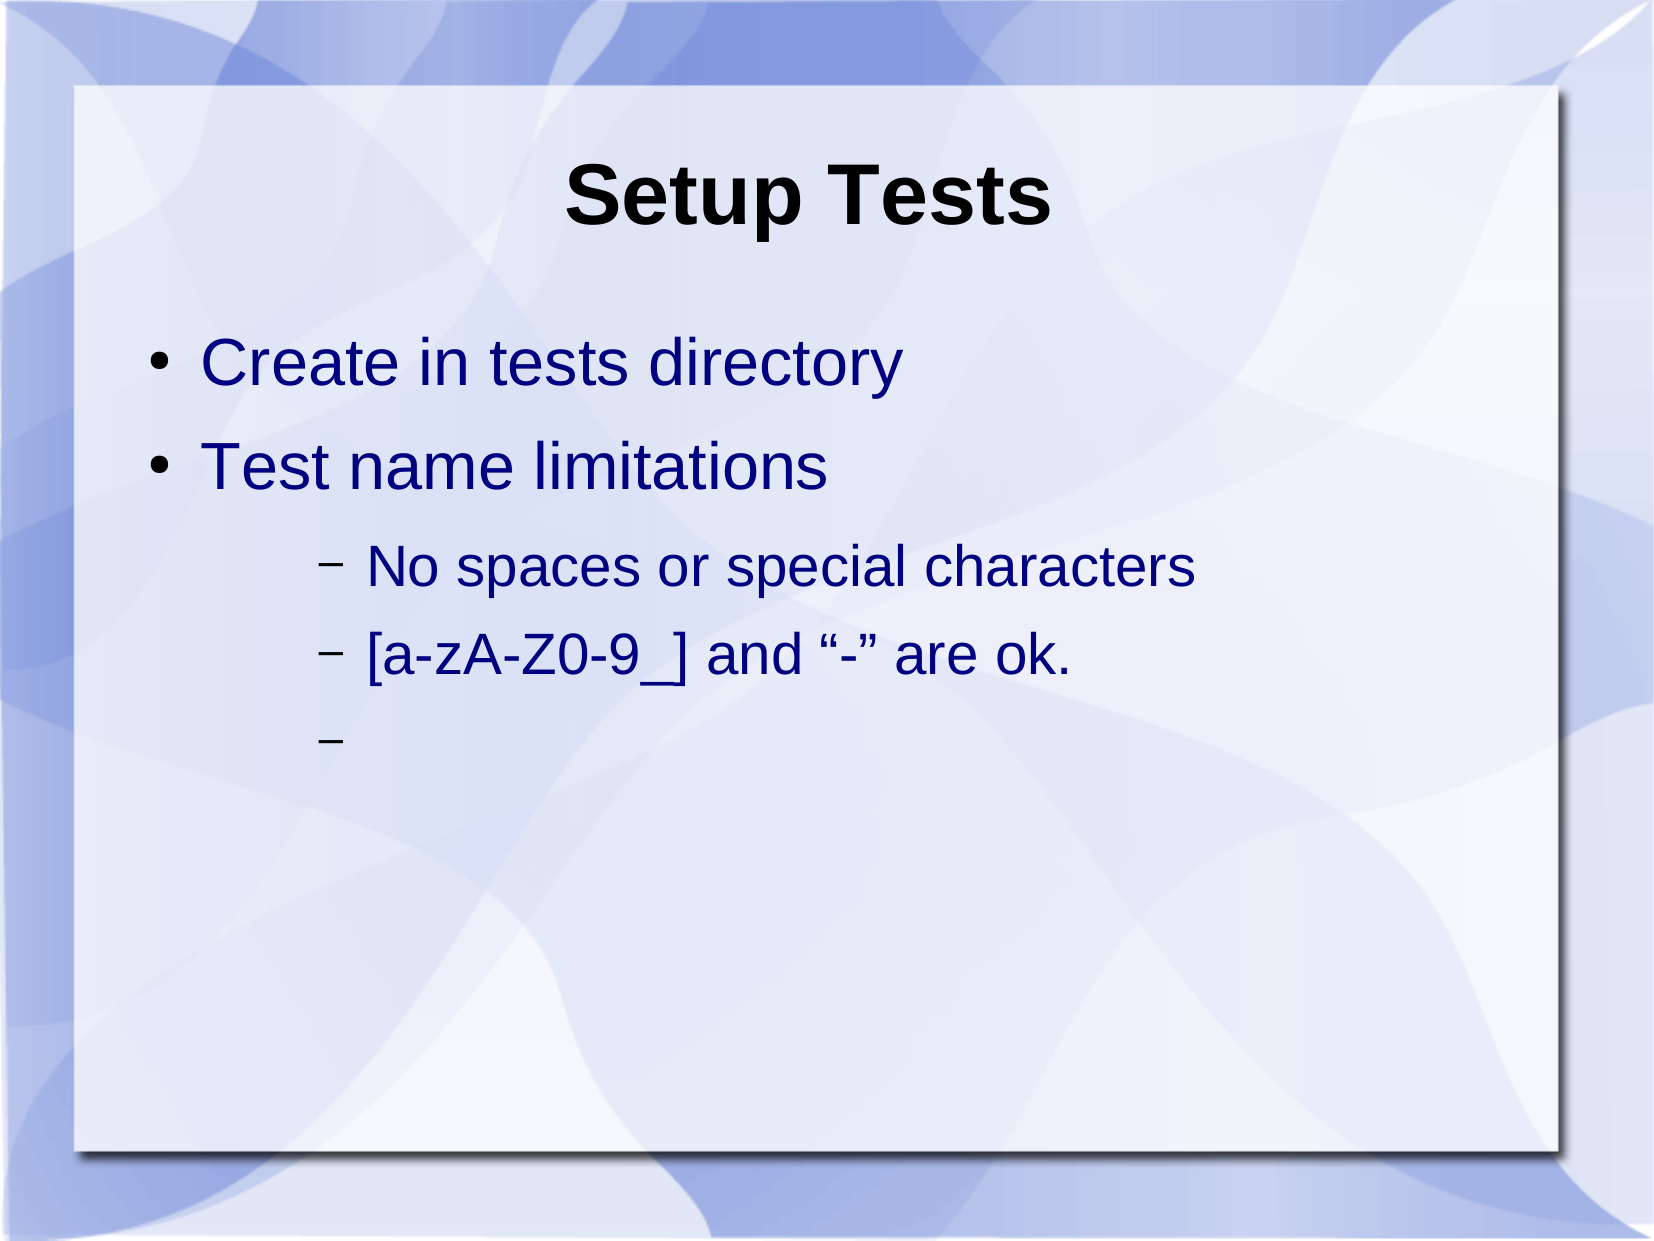

# Setup Tests
Create in tests directory
Test name limitations
No spaces or special characters
[a-zA-Z0-9_] and “-” are ok.